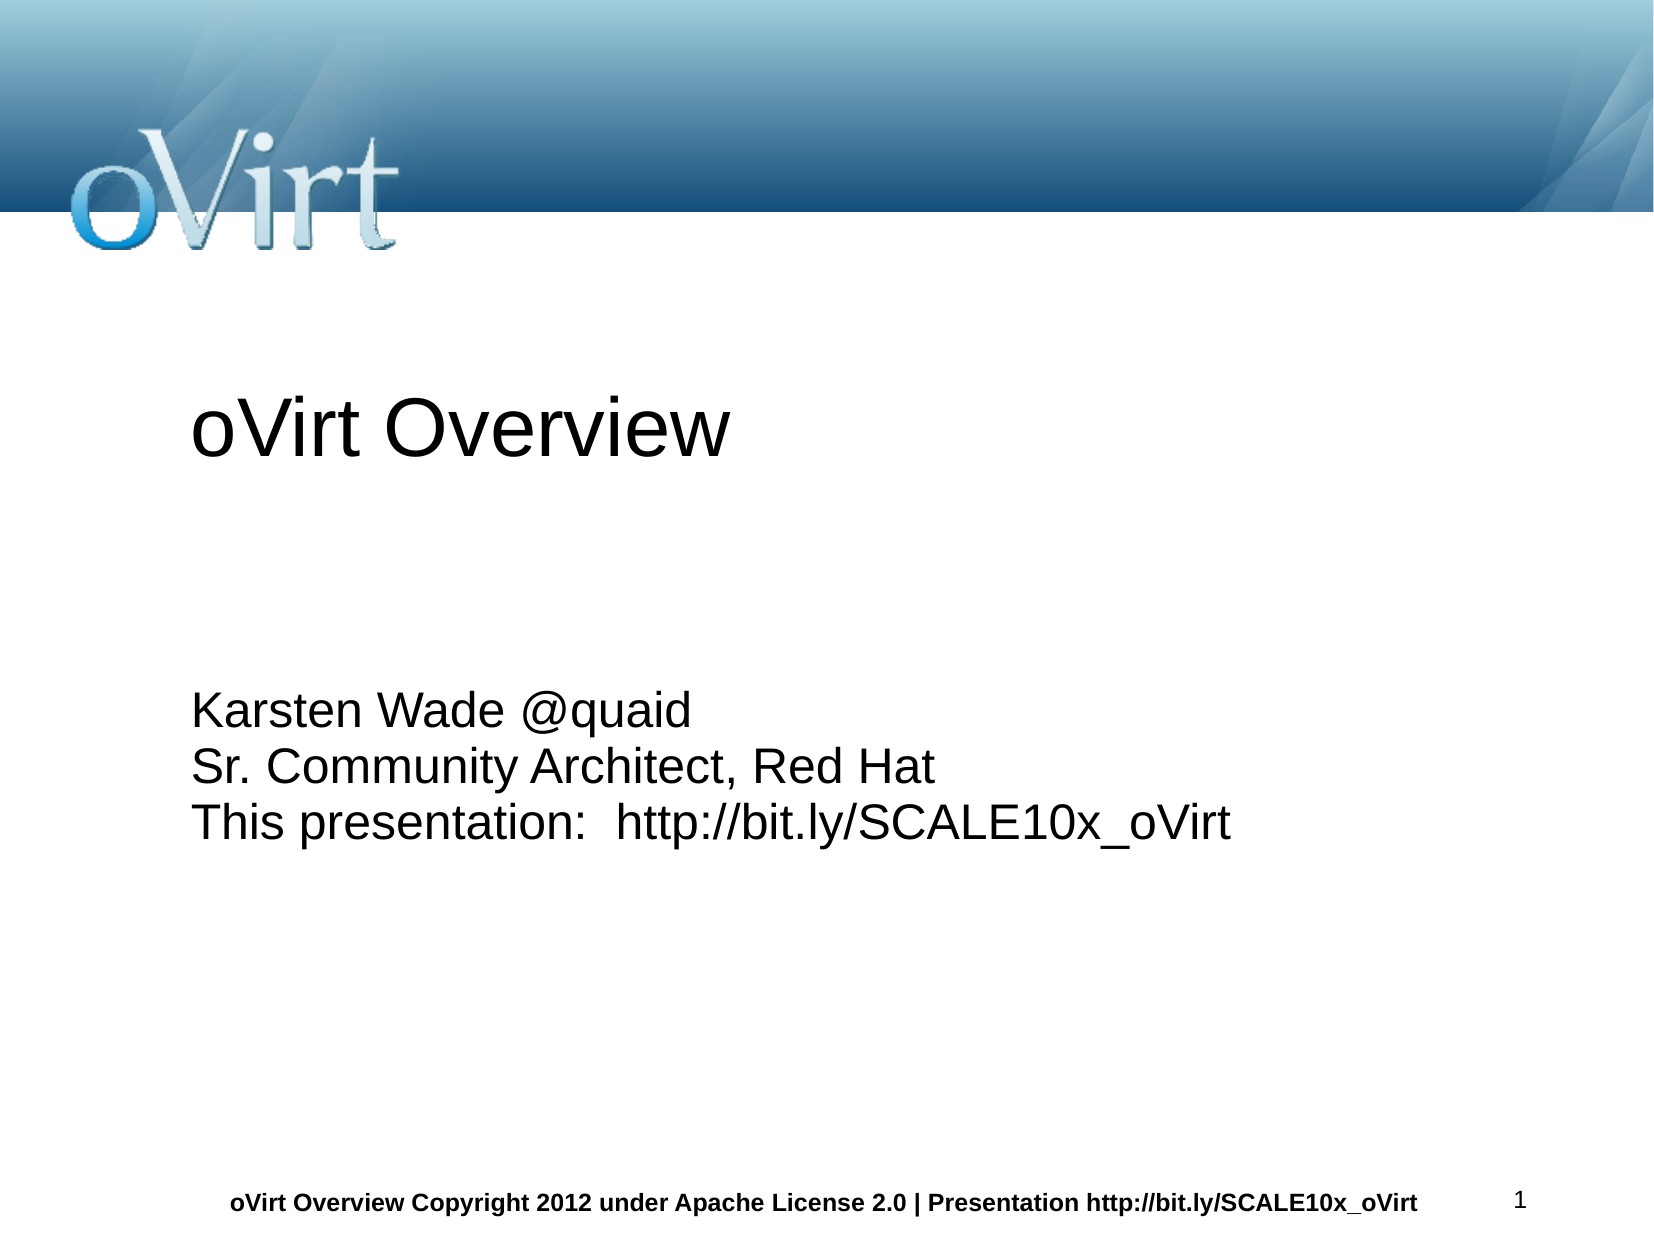

oVirt Overview
Karsten Wade @quaid
Sr. Community Architect, Red Hat
This presentation: http://bit.ly/SCALE10x_oVirt